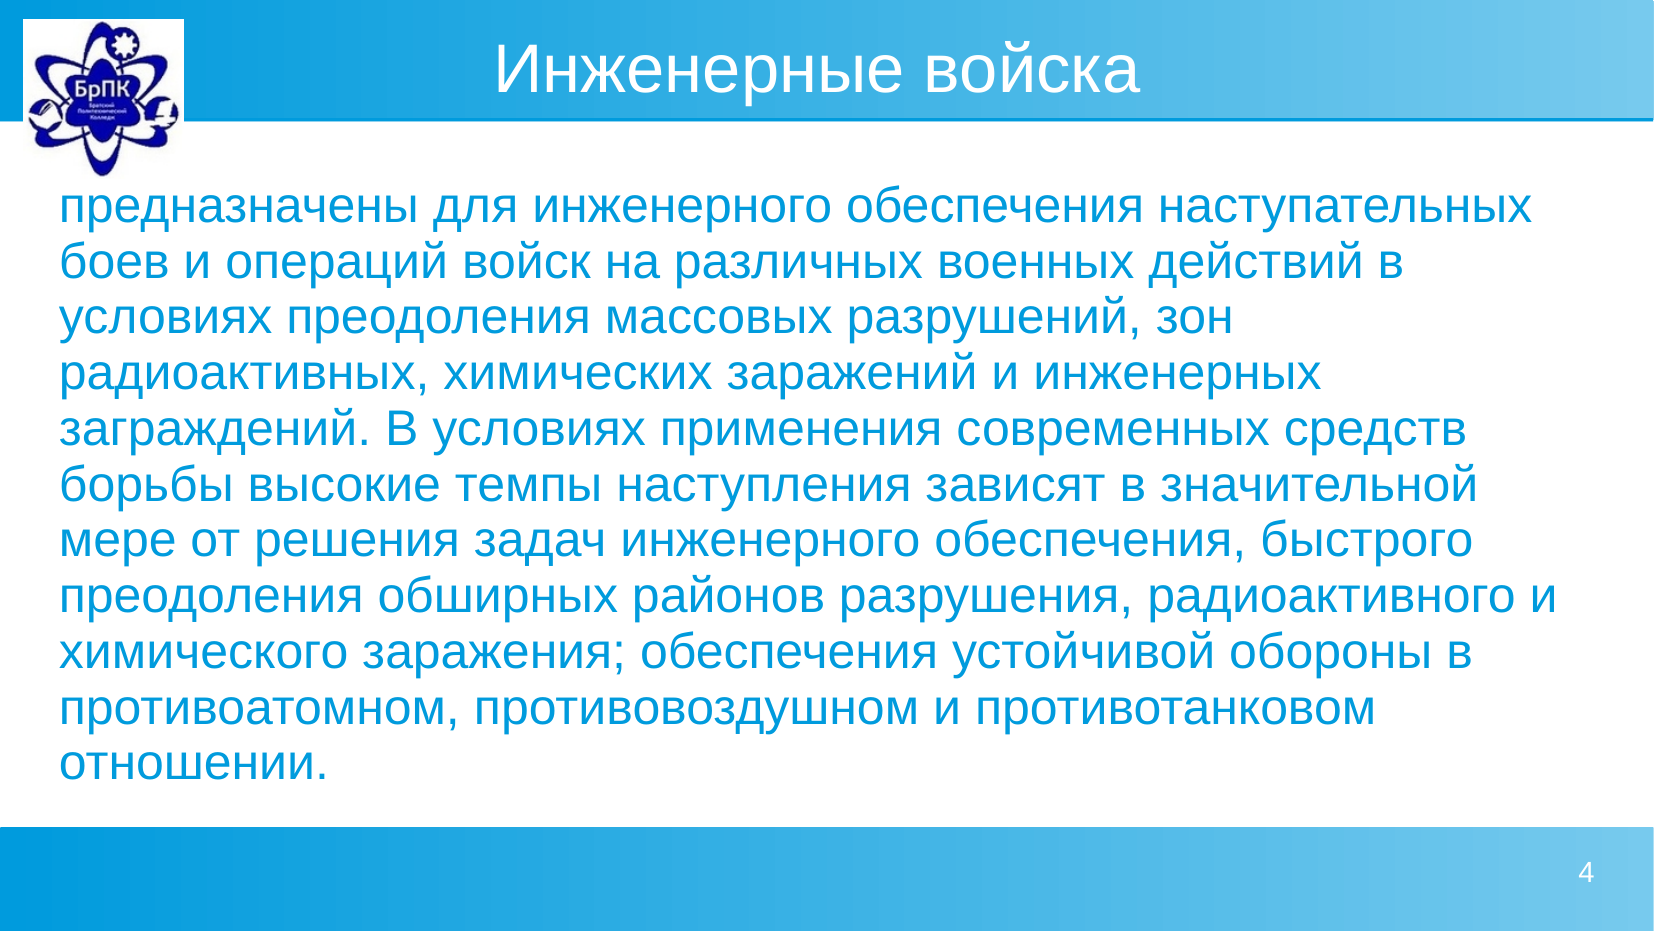

# Инженерные войска
предназначены для инженерного обеспечения наступательных боев и операций войск на различных военных действий в условиях преодоления массовых разрушений, зон радиоактивных, химических заражений и инженерных заграждений. В условиях применения современных средств борьбы высокие темпы наступления зависят в значительной мере от решения задач инженерного обеспечения, быстрого преодоления обширных районов разрушения, радиоактивного и химического заражения; обеспечения устойчивой обороны в противоатомном, противовоздушном и противотанковом отношении.
4